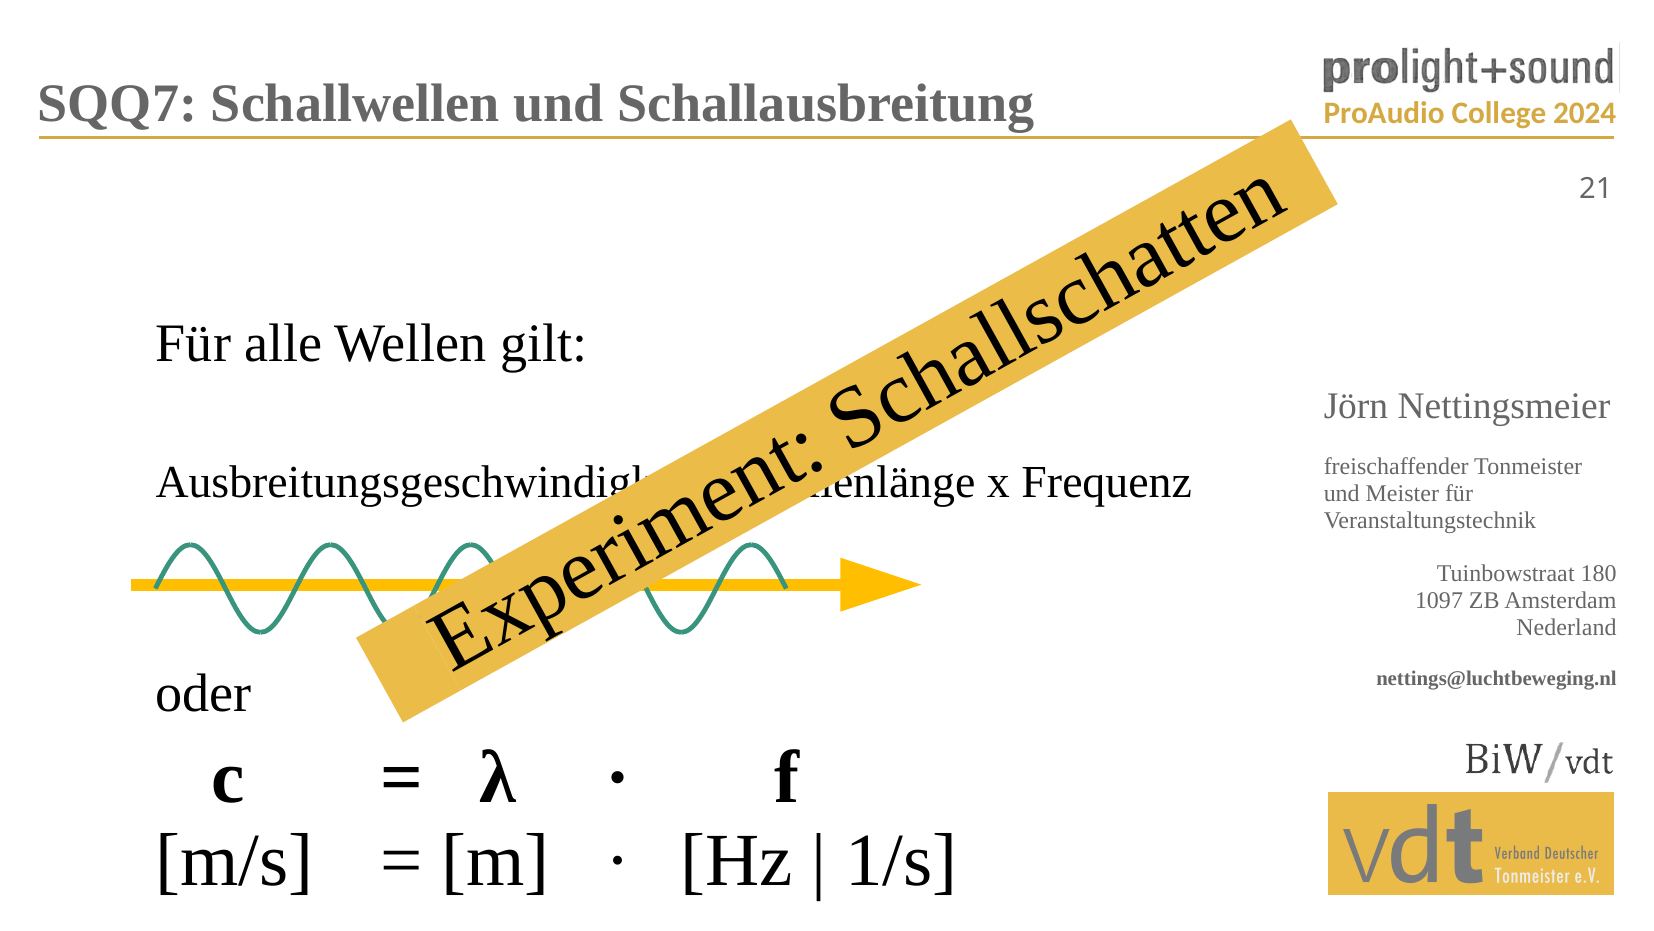

# SQQ7: Schallwellen und Schallausbreitung
21
Für alle Wellen gilt:
Ausbreitungsgeschwindigkeit = Wellenlänge x Frequenz
oder
 c		= λ		·		 f
[m/s]	= [m]	·	[Hz | 1/s]
 Experiment: Schallschatten